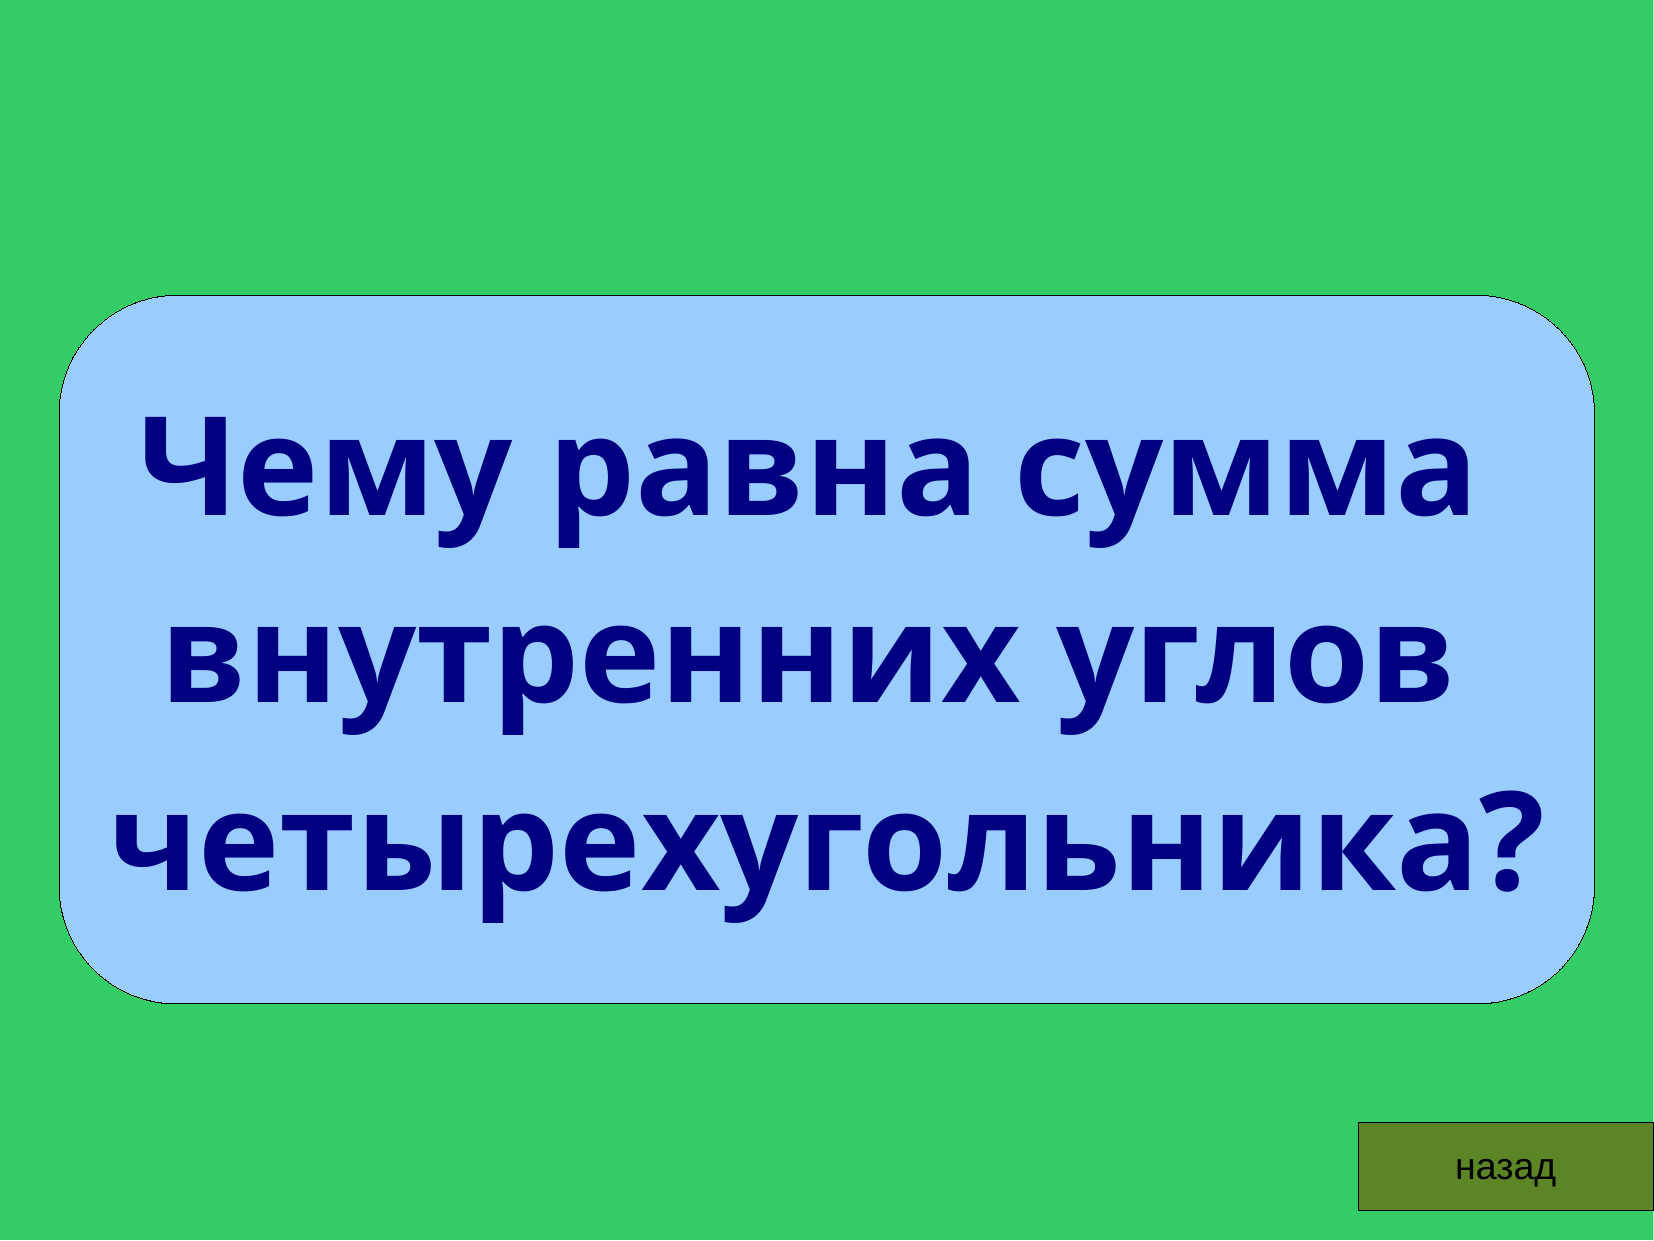

Чему равна сумма
внутренних углов
четырехугольника?
назад